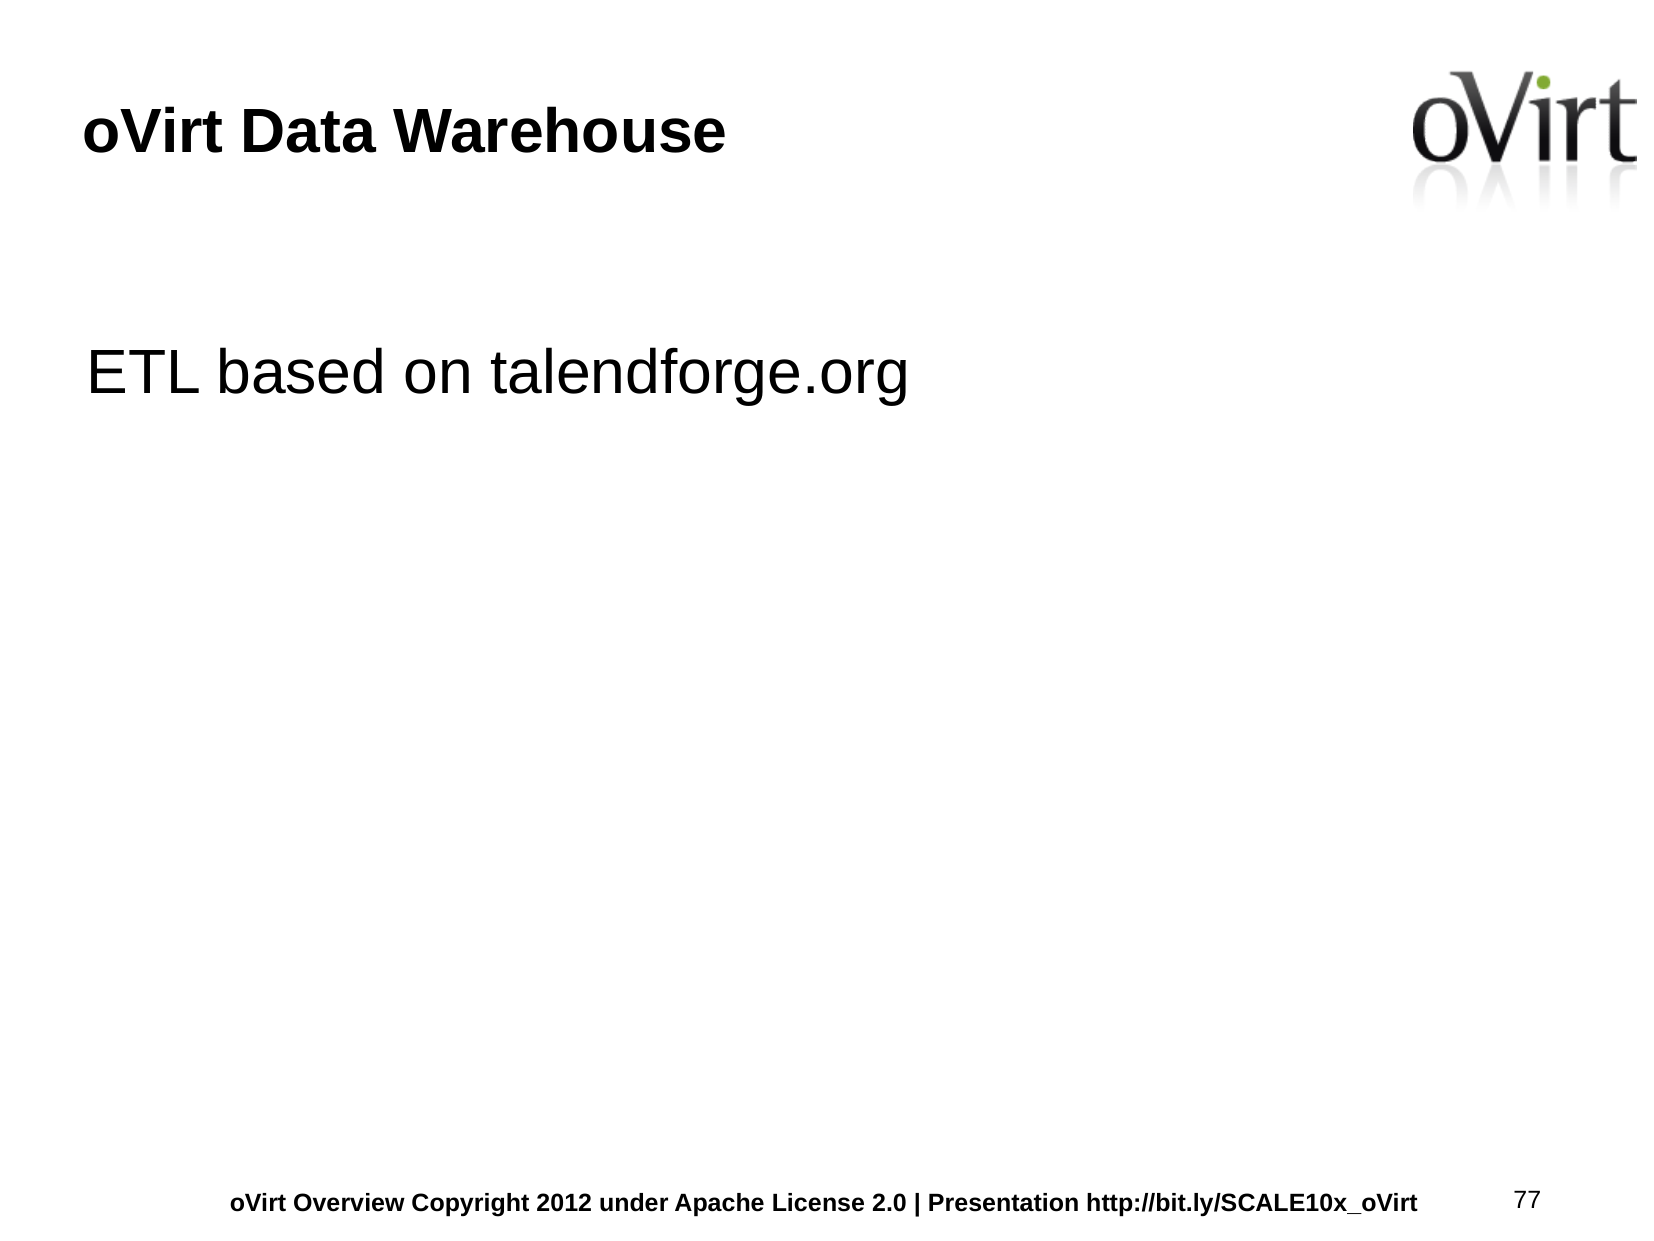

# oVirt Data Warehouse
ETL based on talendforge.org